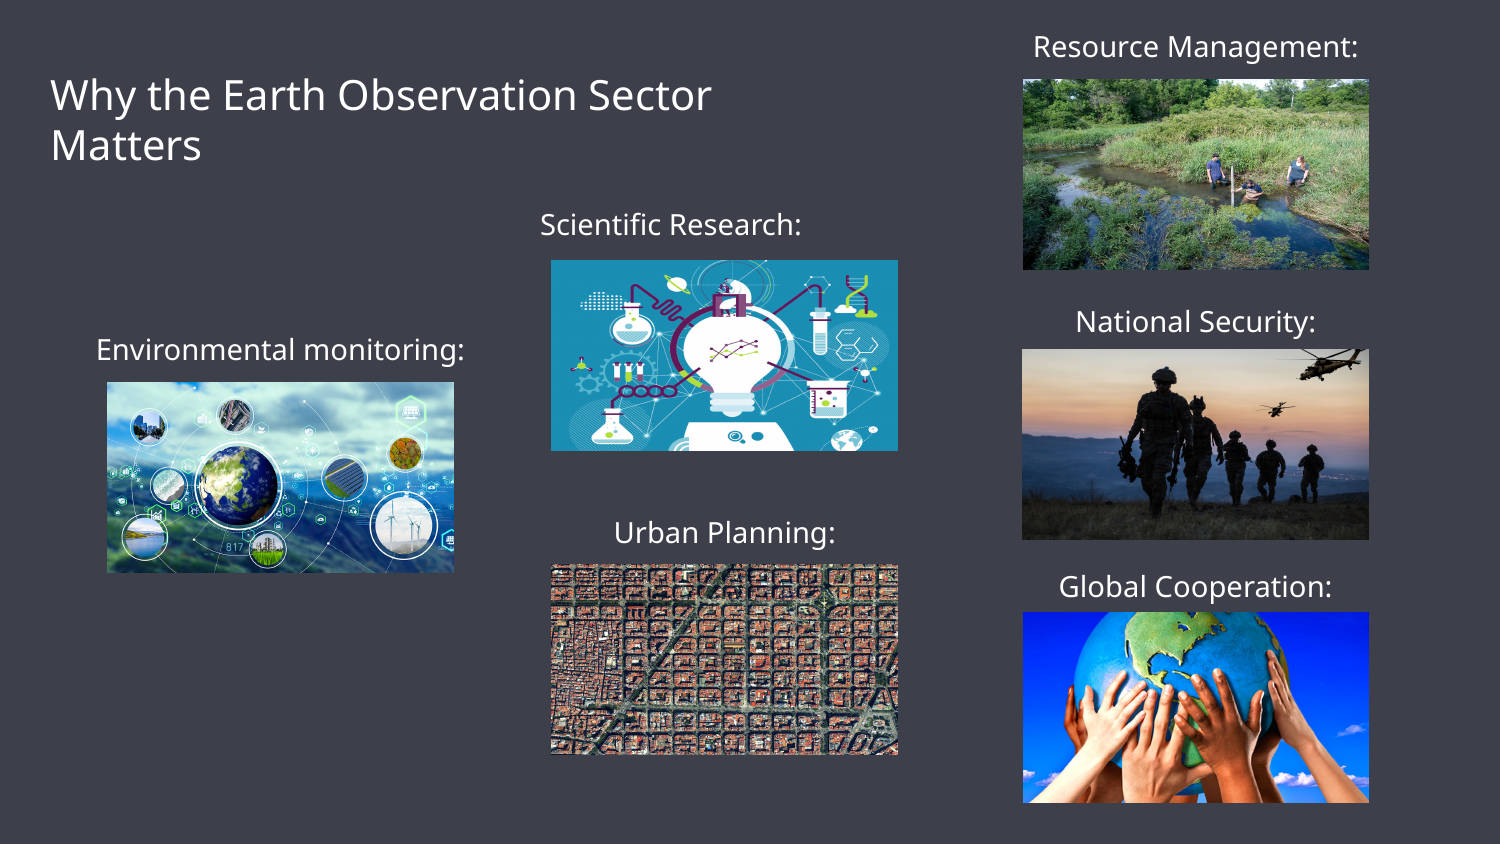

Resource Management:
Why the Earth Observation Sector Matters
Scientific Research:
National Security:
Environmental monitoring:
Urban Planning:
Global Cooperation: